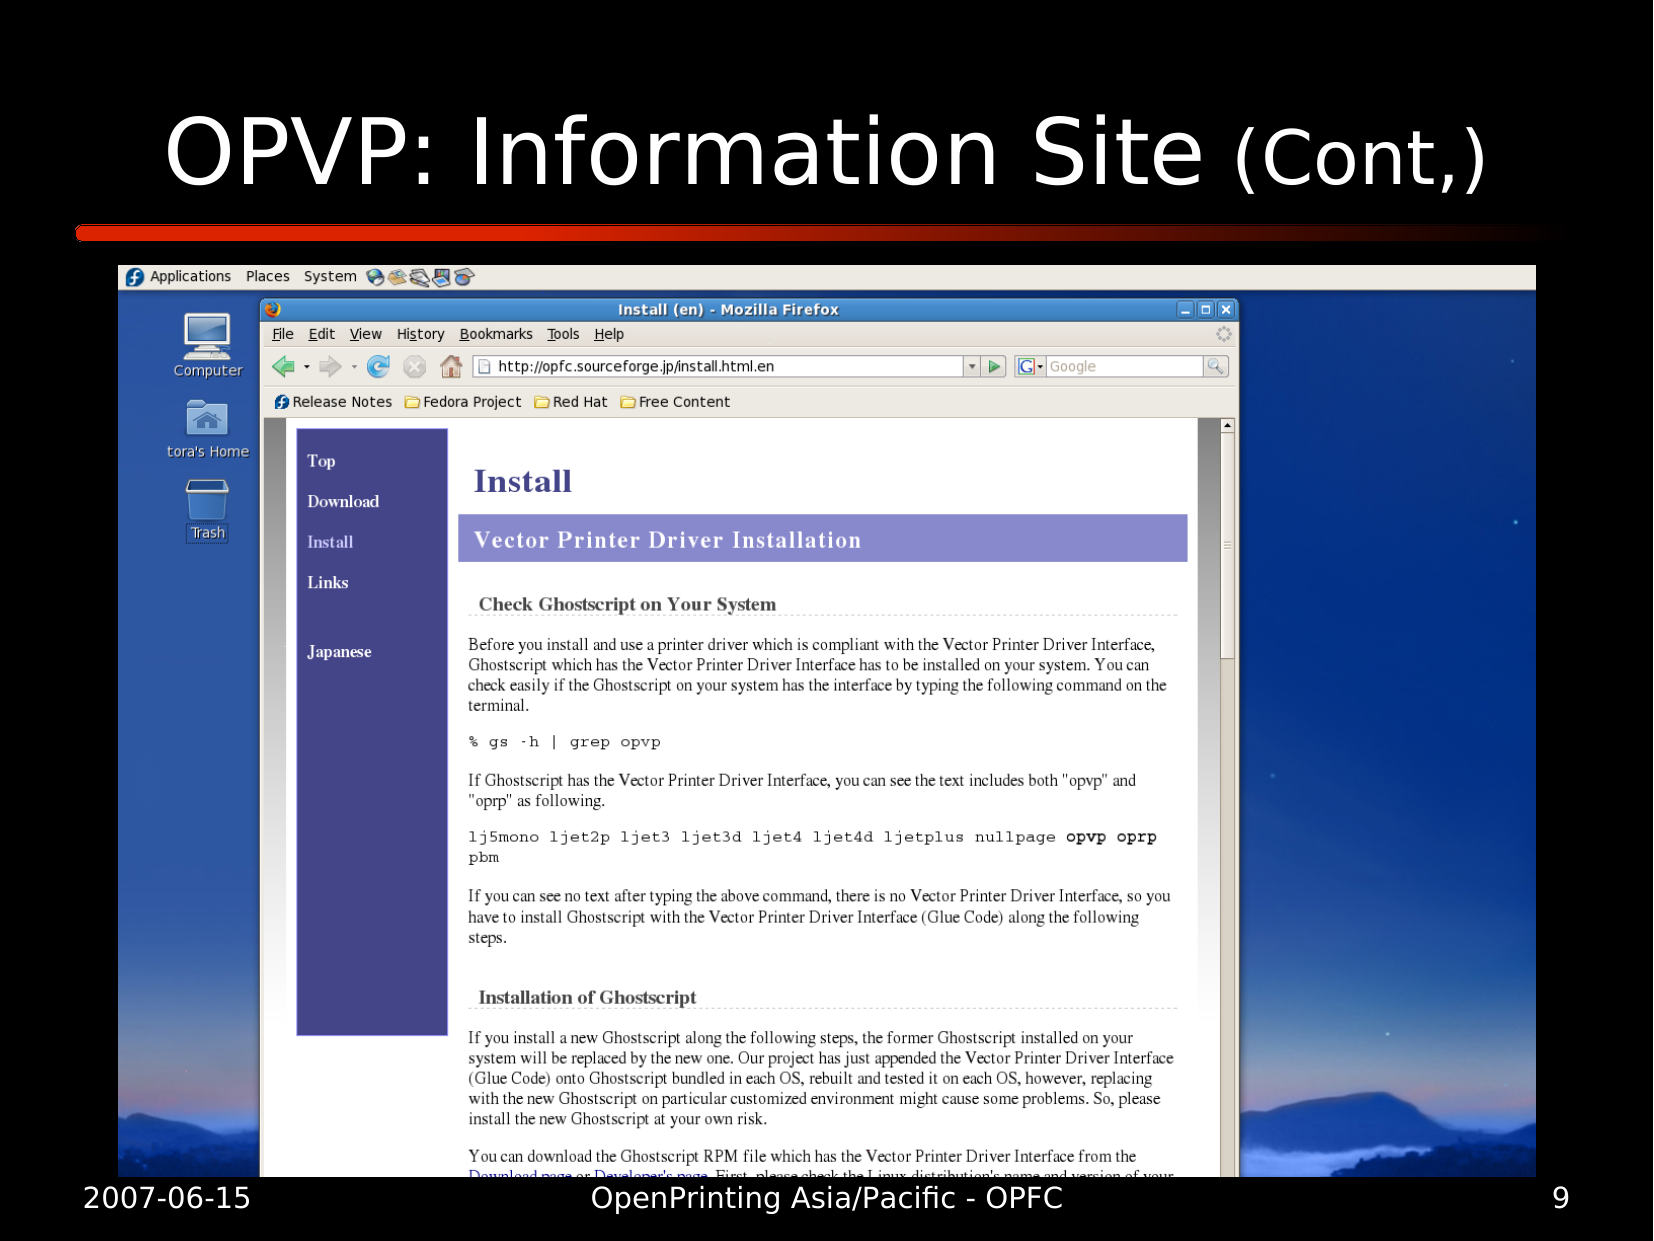

# OPVP: Information Site (Cont,)
2007-06-15
OpenPrinting Asia/Pacific - OPFC
9